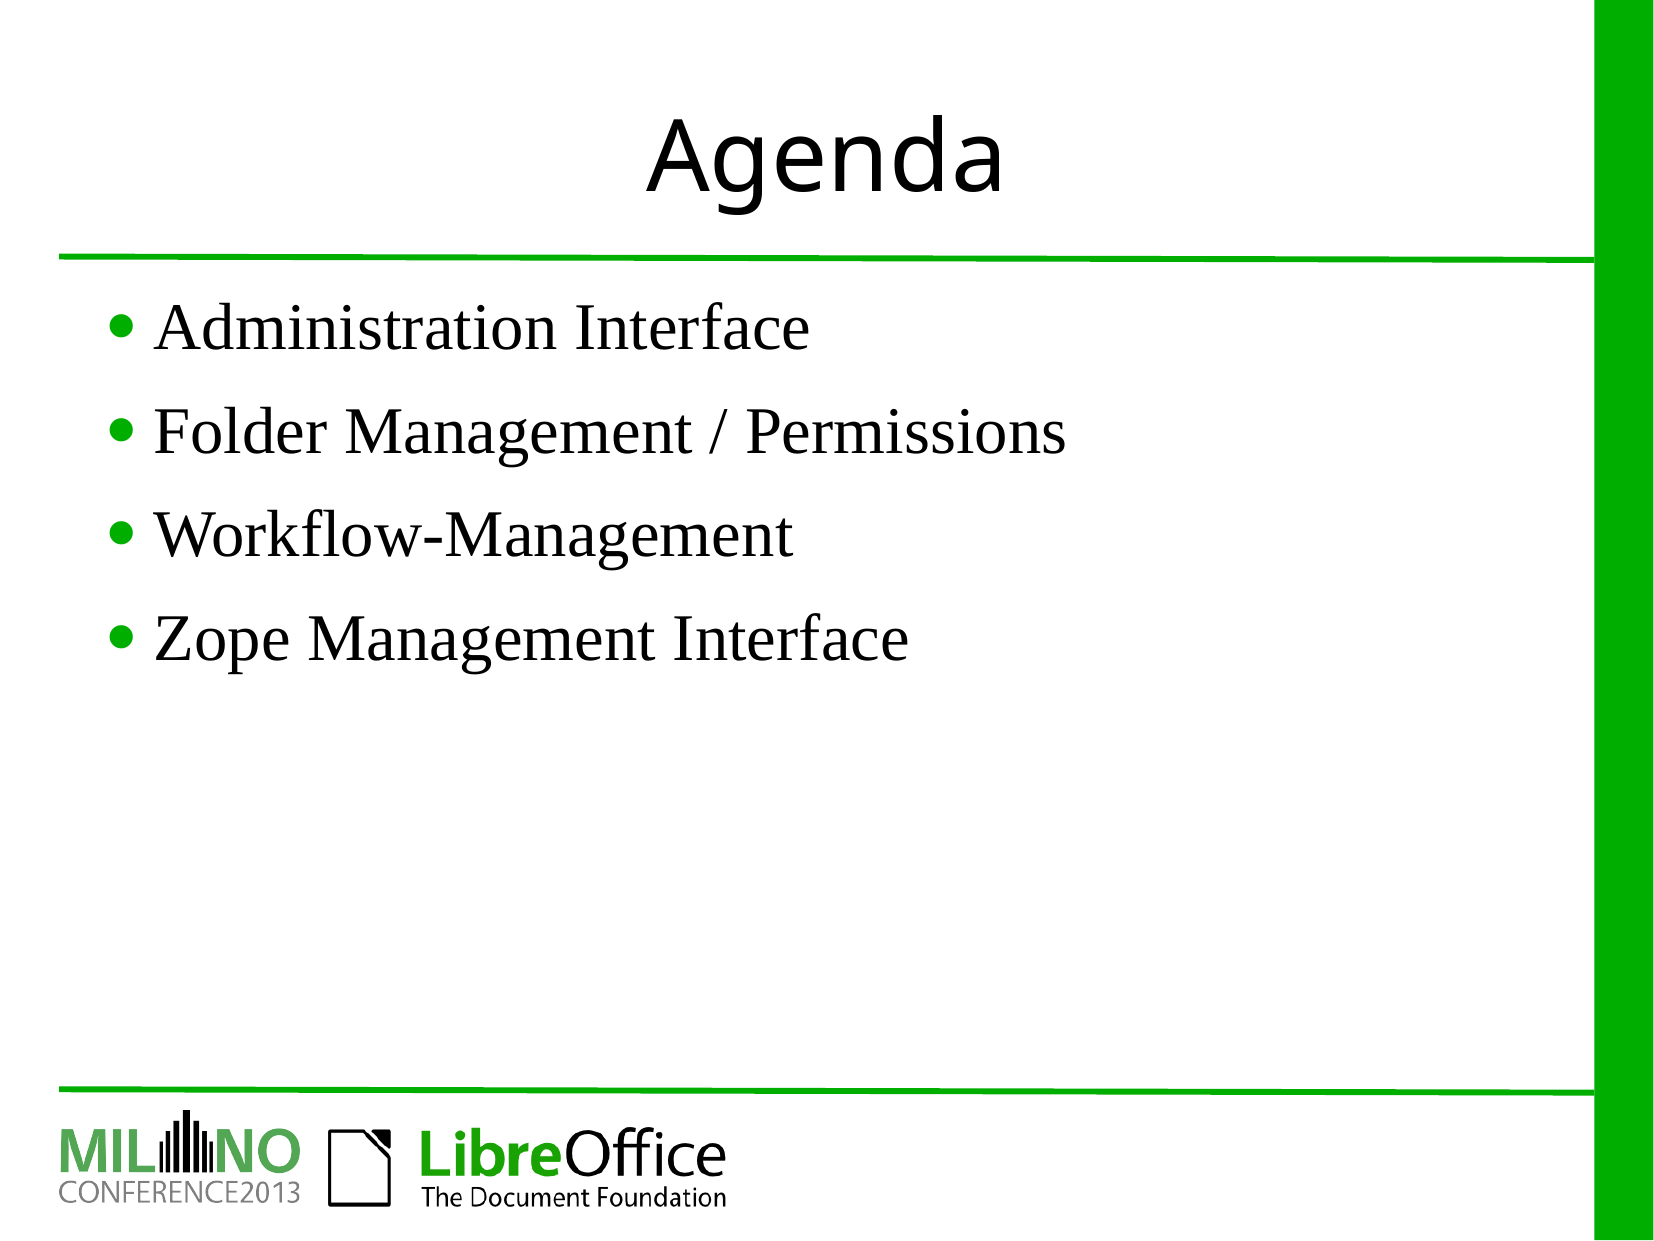

# Agenda
Administration Interface
Folder Management / Permissions
Workflow-Management
Zope Management Interface